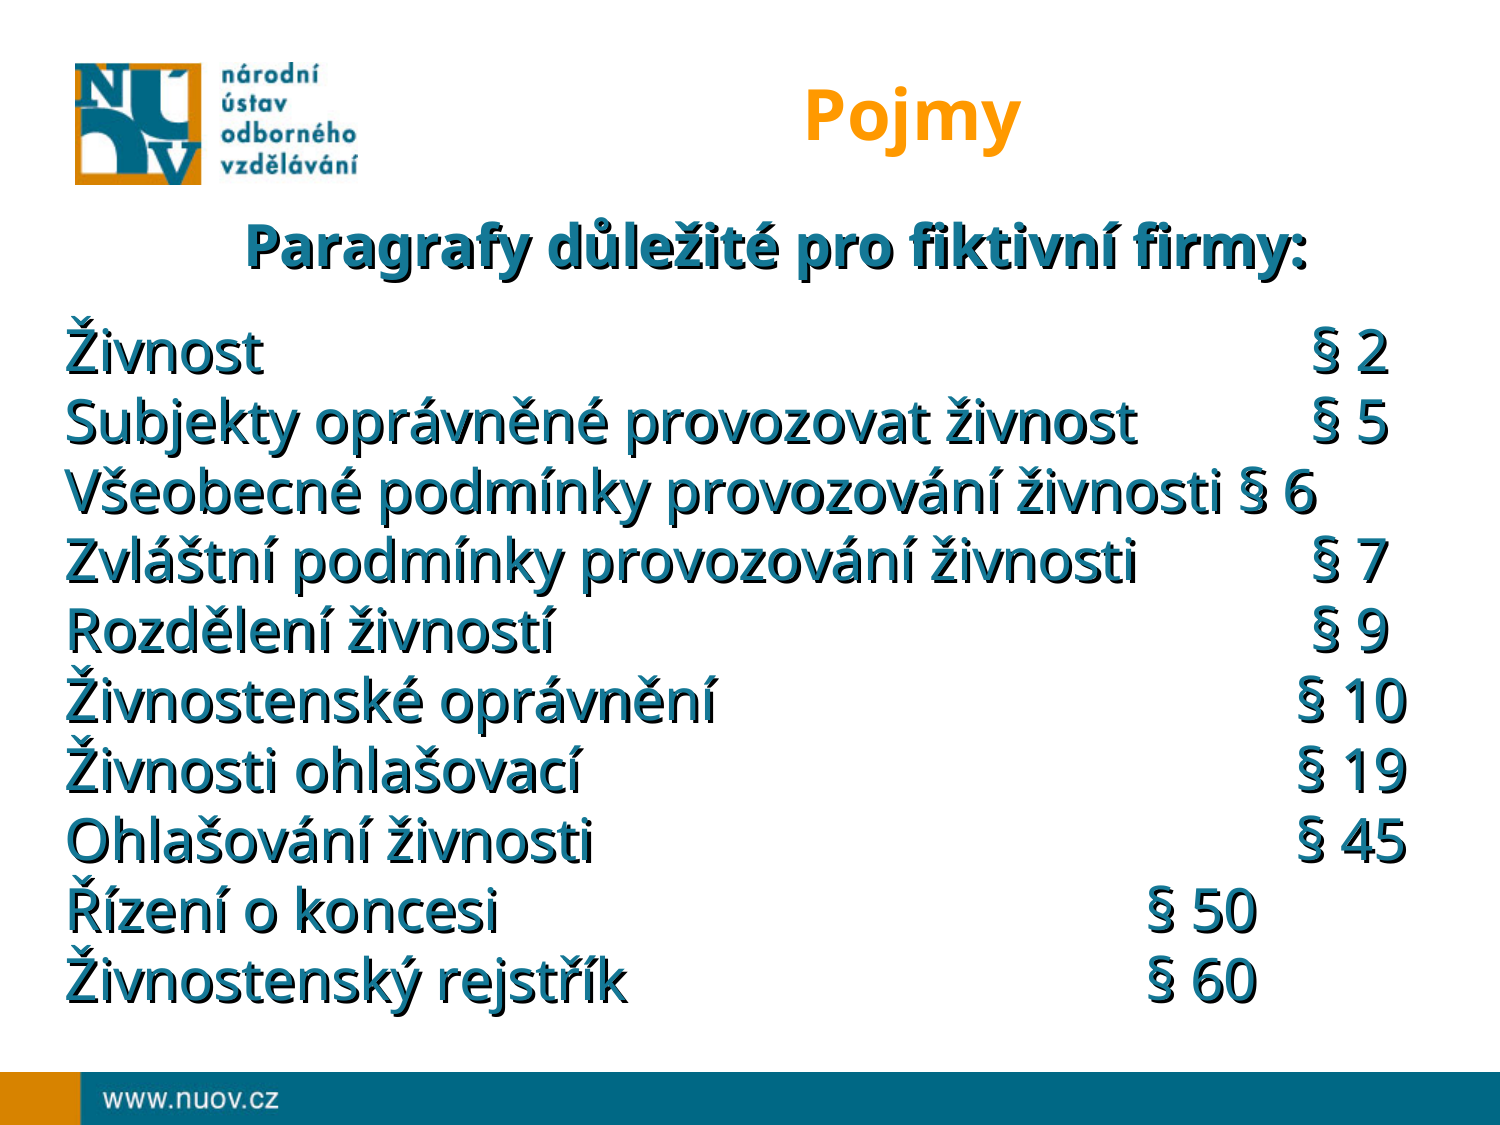

# Pojmy
Paragrafy důležité pro fiktivní firmy:
Živnost							 § 2
Subjekty oprávněné provozovat živnost	 § 5
Všeobecné podmínky provozování živnosti § 6
Zvláštní podmínky provozování živnosti	 § 7
Rozdělení živností					 § 9
Živnostenské oprávnění				 § 10
Živnosti ohlašovací					 § 19
Ohlašování živnosti					 § 45
Řízení o koncesi					 § 50
Živnostenský rejstřík				 § 60